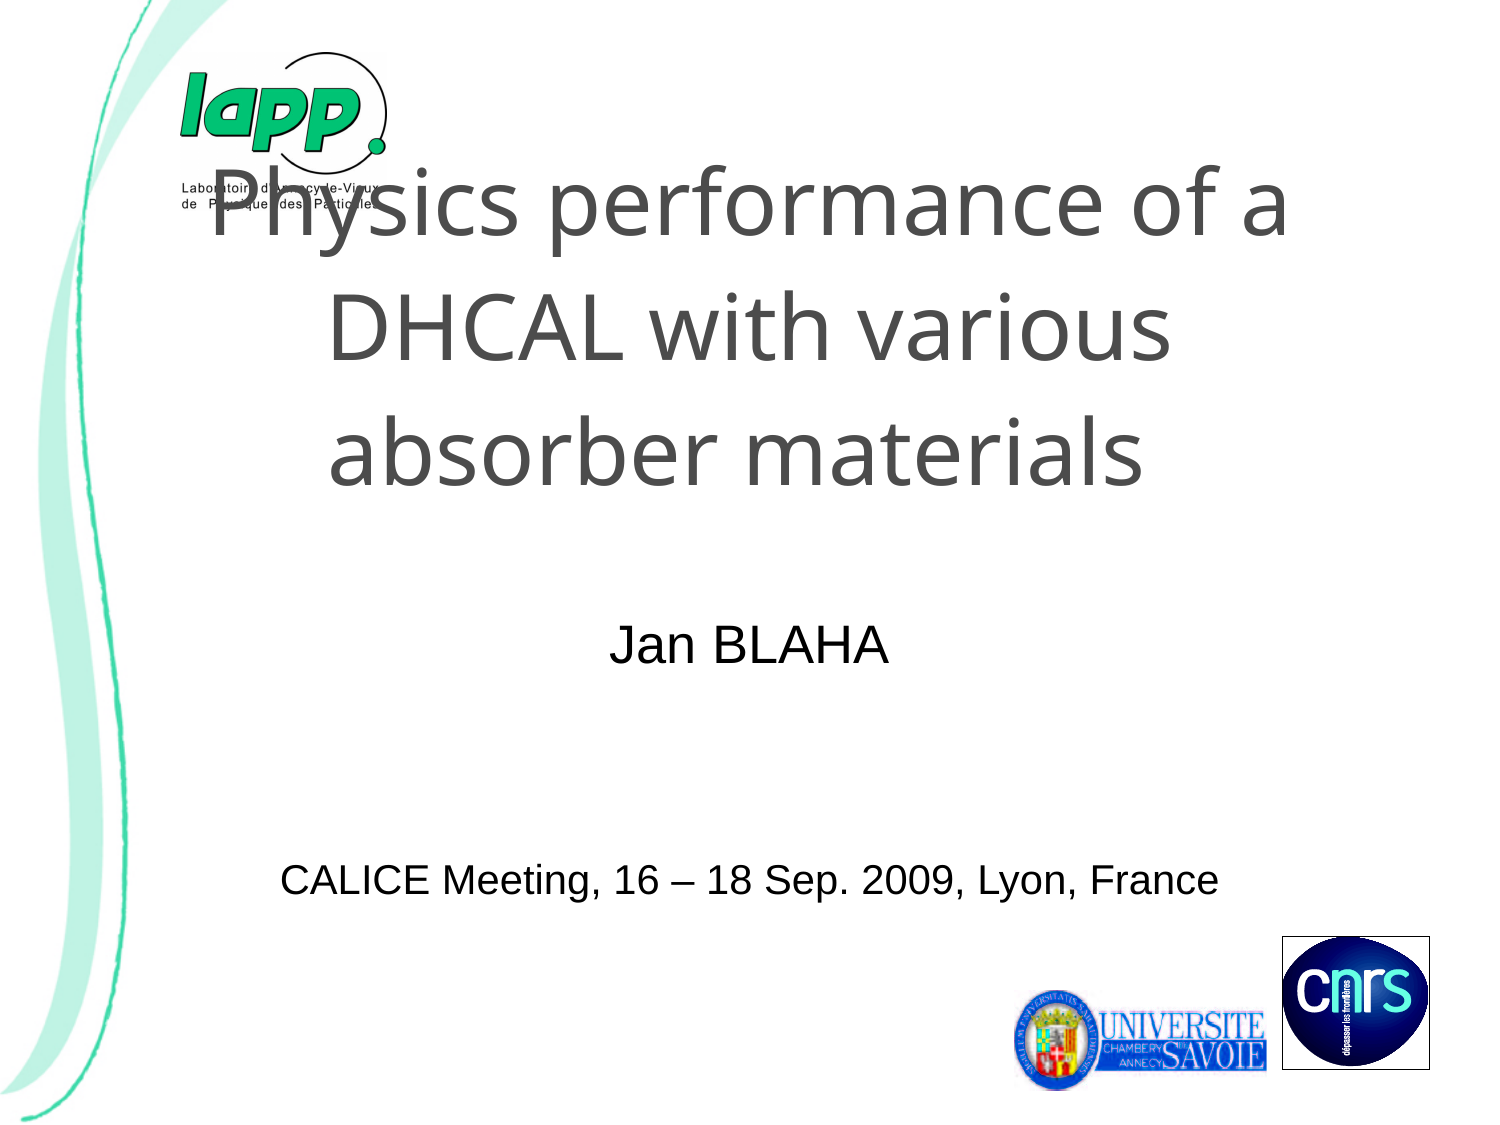

# Physics performance of a DHCAL with various absorber materials Jan BLAHA CALICE Meeting, 16 – 18 Sep. 2009, Lyon, France